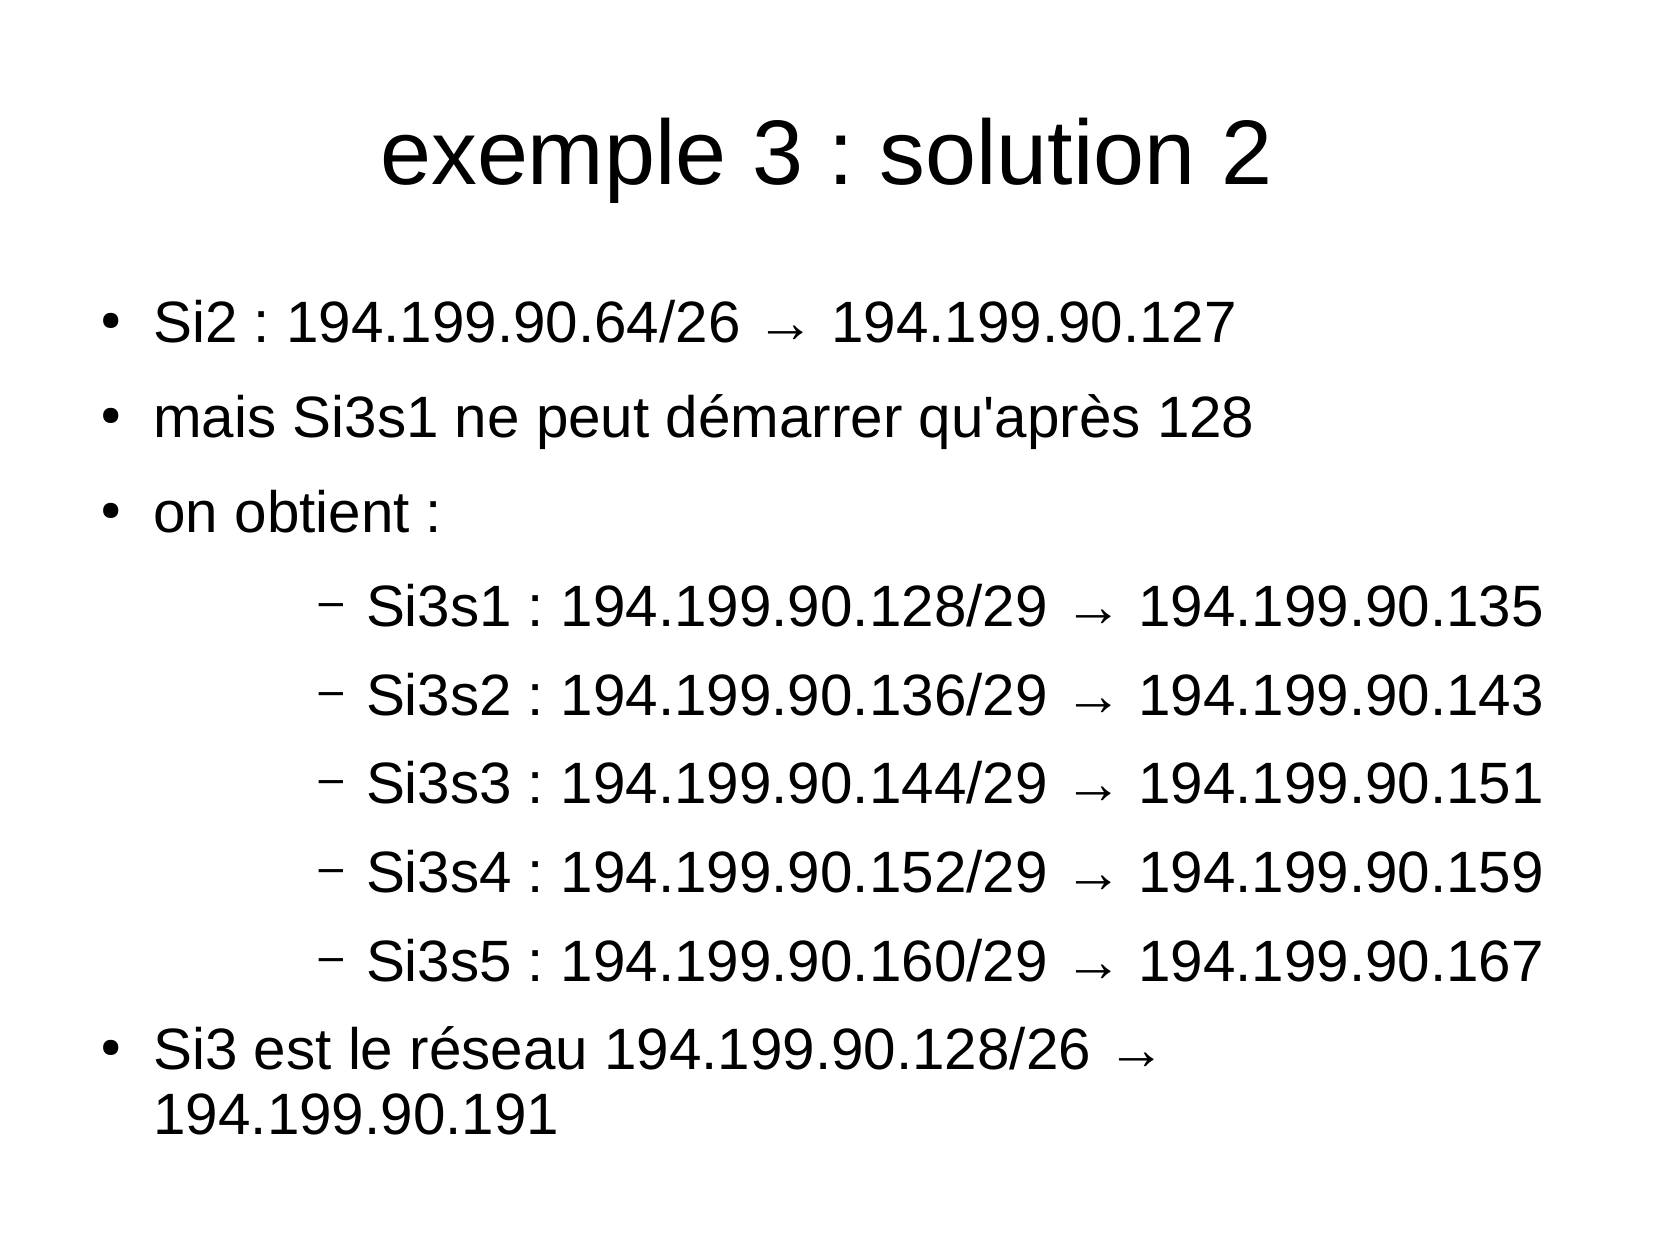

# exemple 3 : solution 2
Si2 : 194.199.90.64/26 → 194.199.90.127
mais Si3s1 ne peut démarrer qu'après 128
on obtient :
Si3s1 : 194.199.90.128/29 → 194.199.90.135
Si3s2 : 194.199.90.136/29 → 194.199.90.143
Si3s3 : 194.199.90.144/29 → 194.199.90.151
Si3s4 : 194.199.90.152/29 → 194.199.90.159
Si3s5 : 194.199.90.160/29 → 194.199.90.167
Si3 est le réseau 194.199.90.128/26 → 194.199.90.191